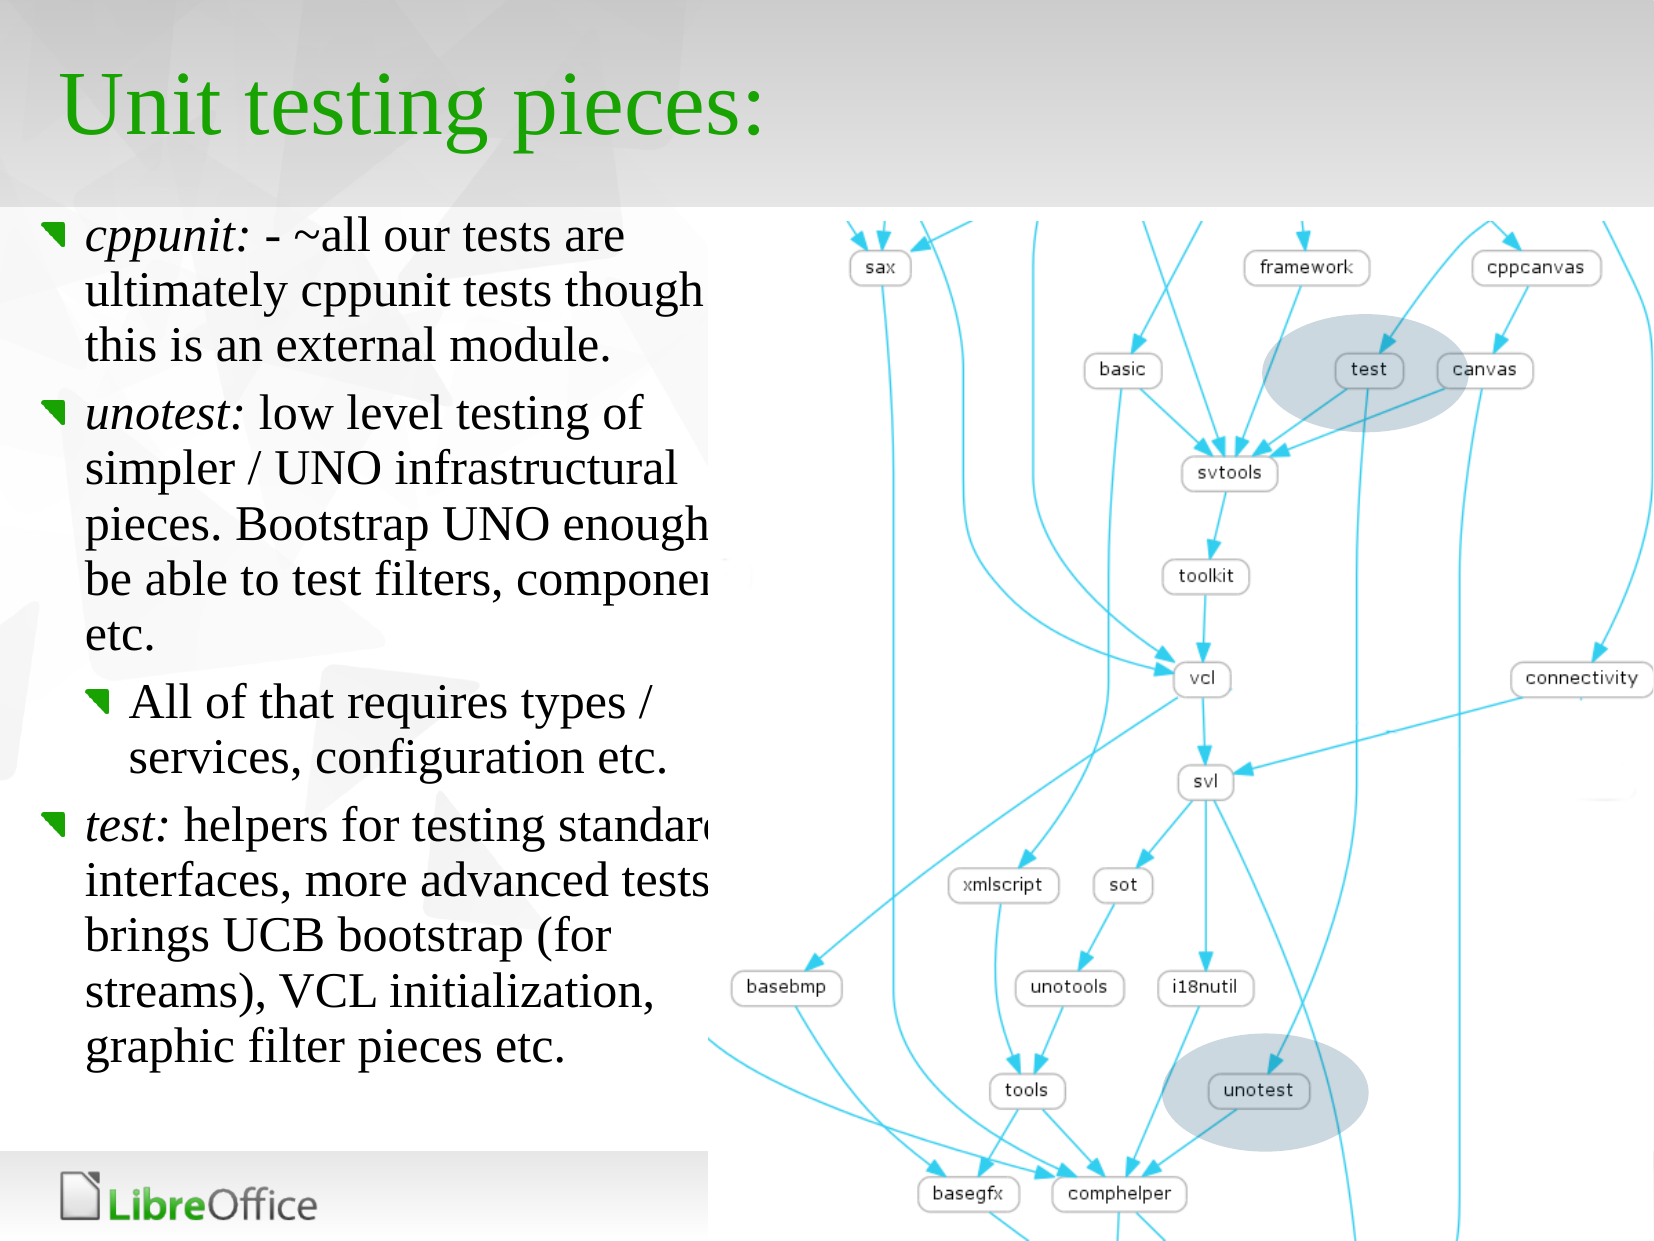

# Unit testing pieces:
cppunit: - ~all our tests are ultimately cppunit tests though this is an external module.
unotest: low level testing of simpler / UNO infrastructural pieces. Bootstrap UNO enough to be able to test filters, components etc.
All of that requires types / services, configuration etc.
test: helpers for testing standard interfaces, more advanced tests: brings UCB bootstrap (for streams), VCL initialization, graphic filter pieces etc.
10